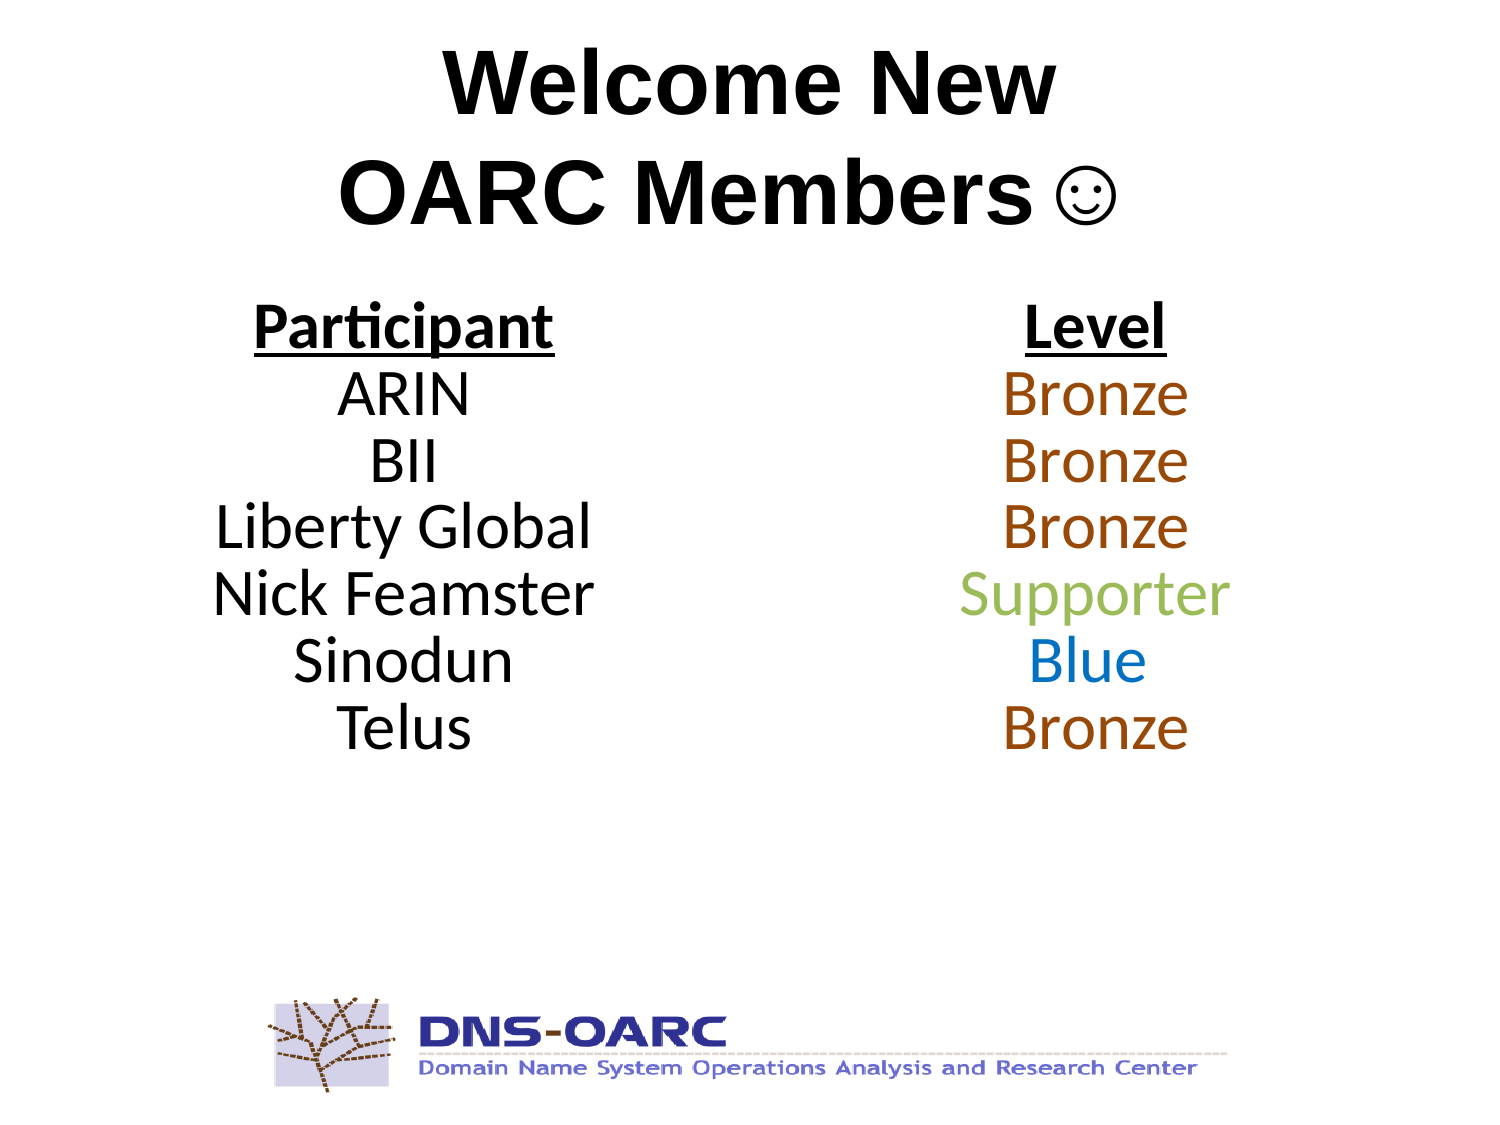

# Welcome New OARC Members☺
Participant
ARIN
BII
Liberty Global
Nick Feamster
Sinodun
Telus
Level
Bronze
Bronze
Bronze
Supporter
Blue
Bronze